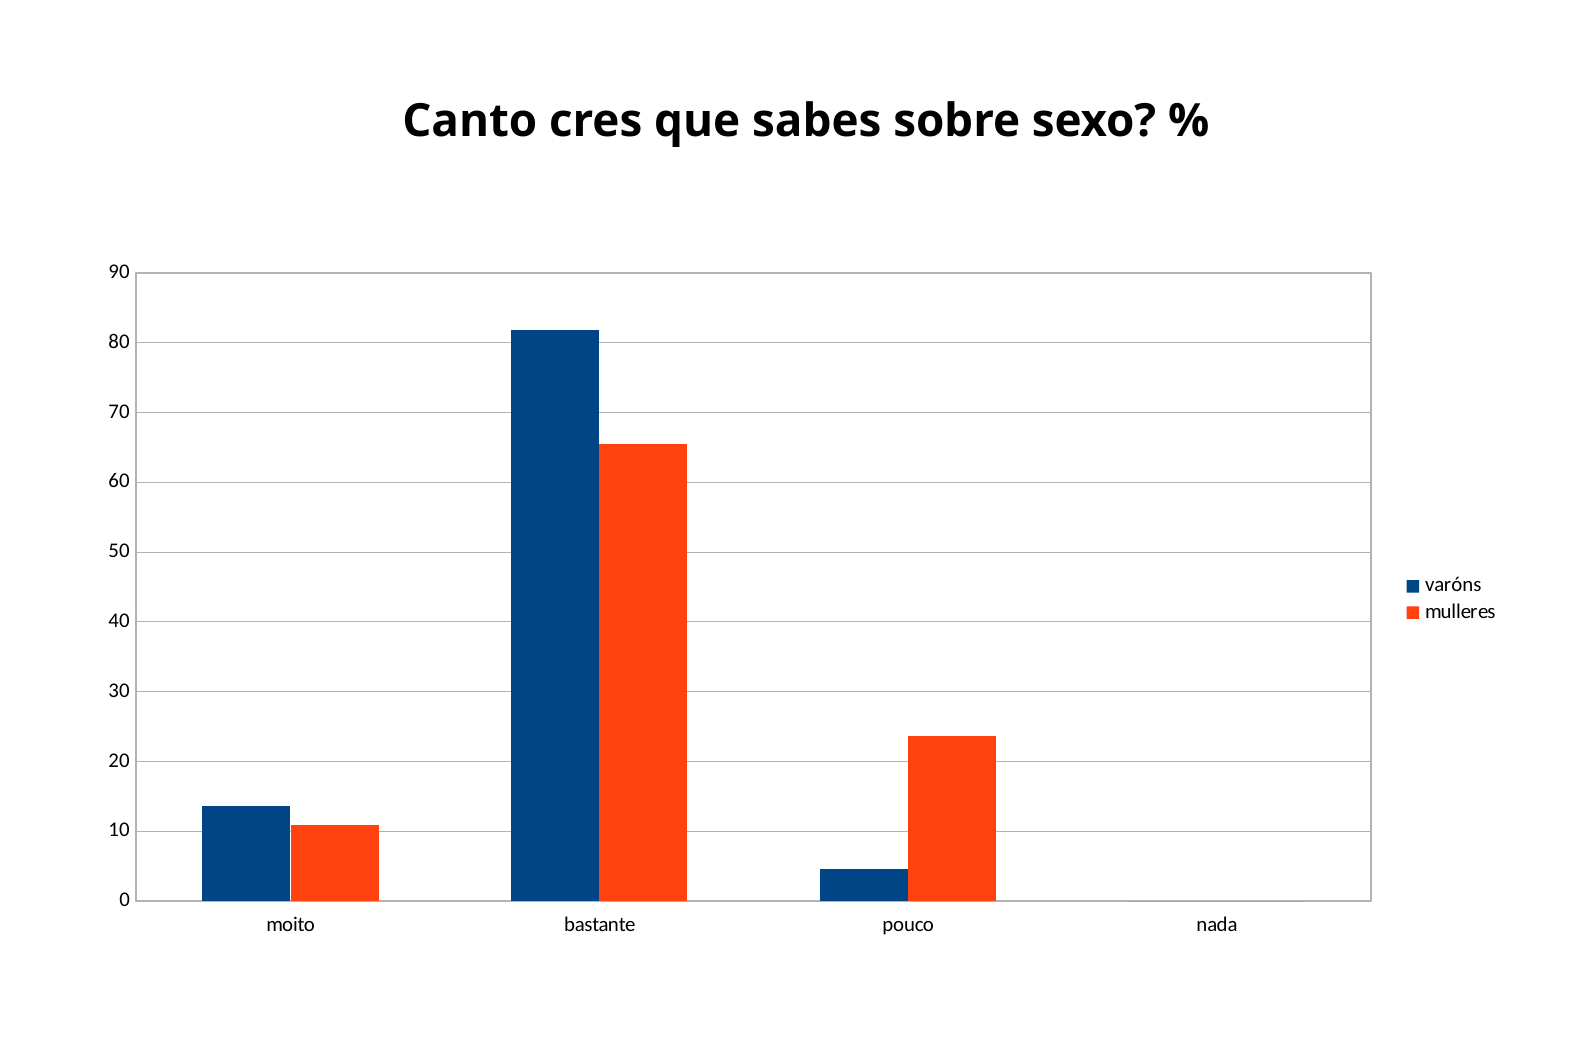

# Canto cres que sabes sobre sexo? %
### Chart
| Category | varóns | mulleres |
|---|---|---|
| moito | 13.6 | 10.91 |
| bastante | 81.8 | 65.45 |
| pouco | 4.54 | 23.69 |
| nada | 0.0 | 0.0 |